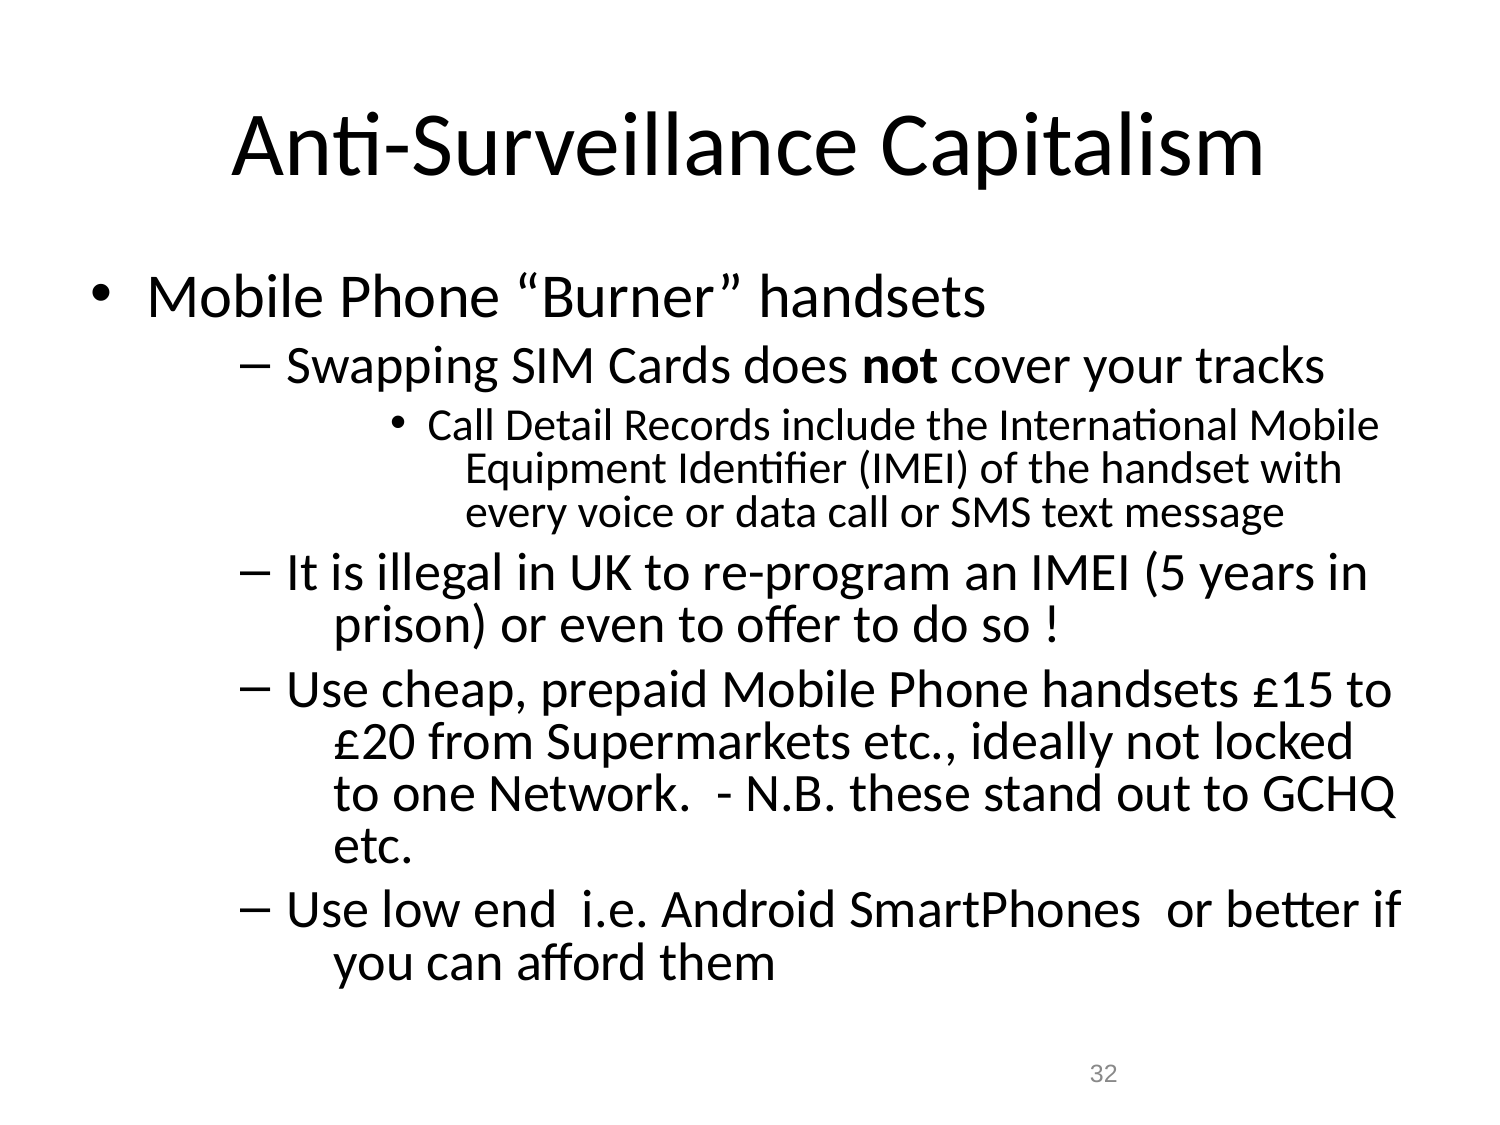

# Anti-Surveillance Capitalism
Mobile Phone “Burner” handsets
Swapping SIM Cards does not cover your tracks
Call Detail Records include the International Mobile Equipment Identifier (IMEI) of the handset with every voice or data call or SMS text message
It is illegal in UK to re-program an IMEI (5 years in prison) or even to offer to do so !
Use cheap, prepaid Mobile Phone handsets £15 to £20 from Supermarkets etc., ideally not locked to one Network. - N.B. these stand out to GCHQ etc.
Use low end i.e. Android SmartPhones or better if you can afford them
32